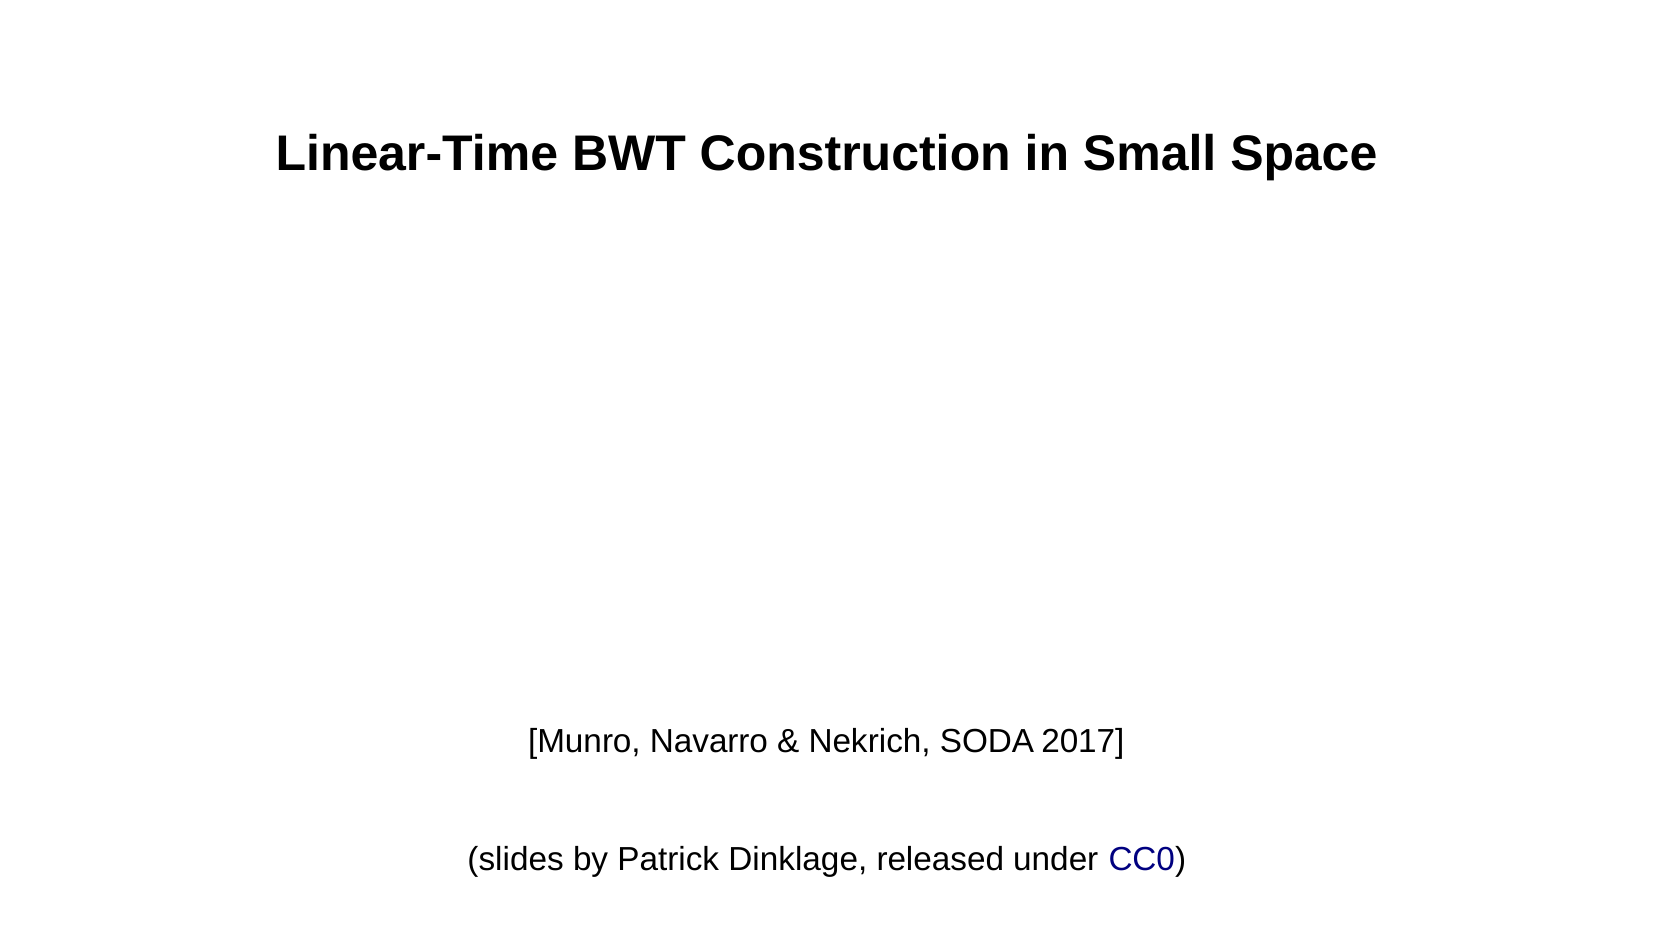

Linear-Time BWT Construction in Small Space
[Munro, Navarro & Nekrich, SODA 2017]
(slides by Patrick Dinklage, released under CC0)